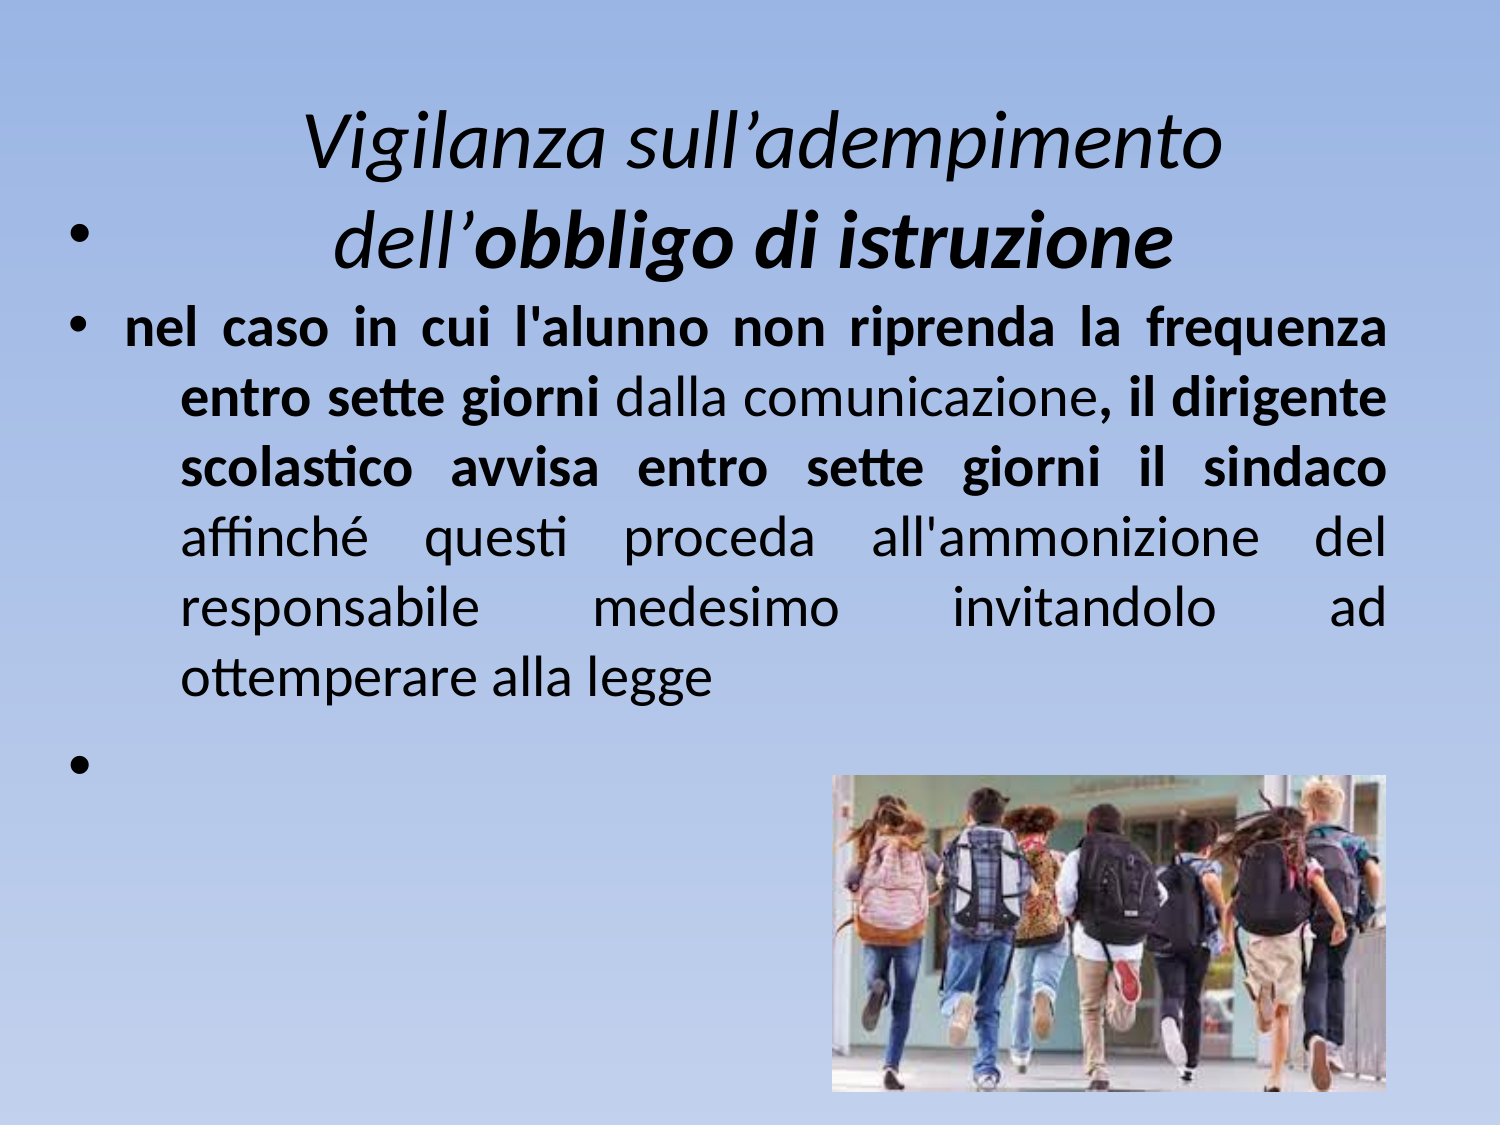

Vigilanza sull’adempimento dell’obbligo di istruzione
# nel caso in cui l'alunno non riprenda la frequenza entro sette giorni dalla comunicazione, il dirigente scolastico avvisa entro sette giorni il sindaco affinché questi proceda all'ammonizione del responsabile medesimo invitandolo ad ottemperare alla legge